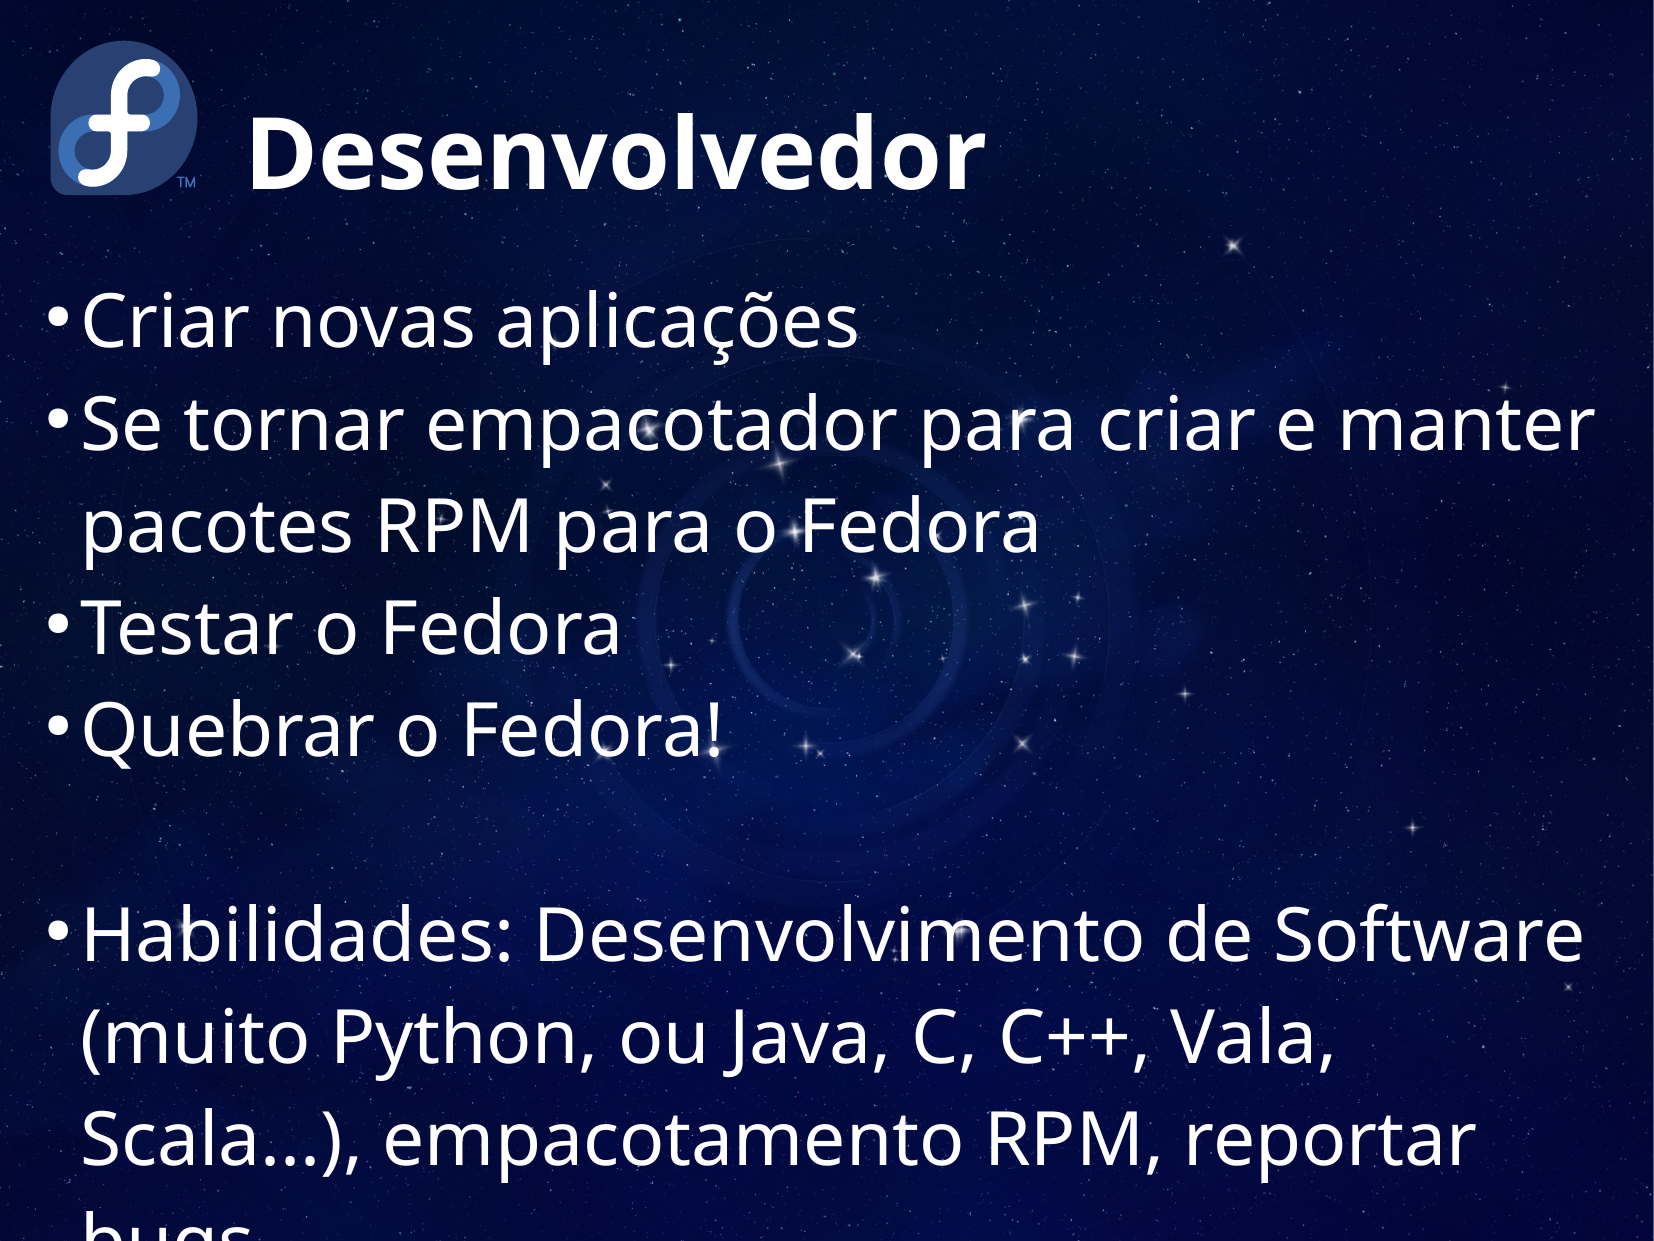

Desenvolvedor
Criar novas aplicações
Se tornar empacotador para criar e manter pacotes RPM para o Fedora
Testar o Fedora
Quebrar o Fedora!
Habilidades: Desenvolvimento de Software (muito Python, ou Java, C, C++, Vala, Scala...), empacotamento RPM, reportar bugs